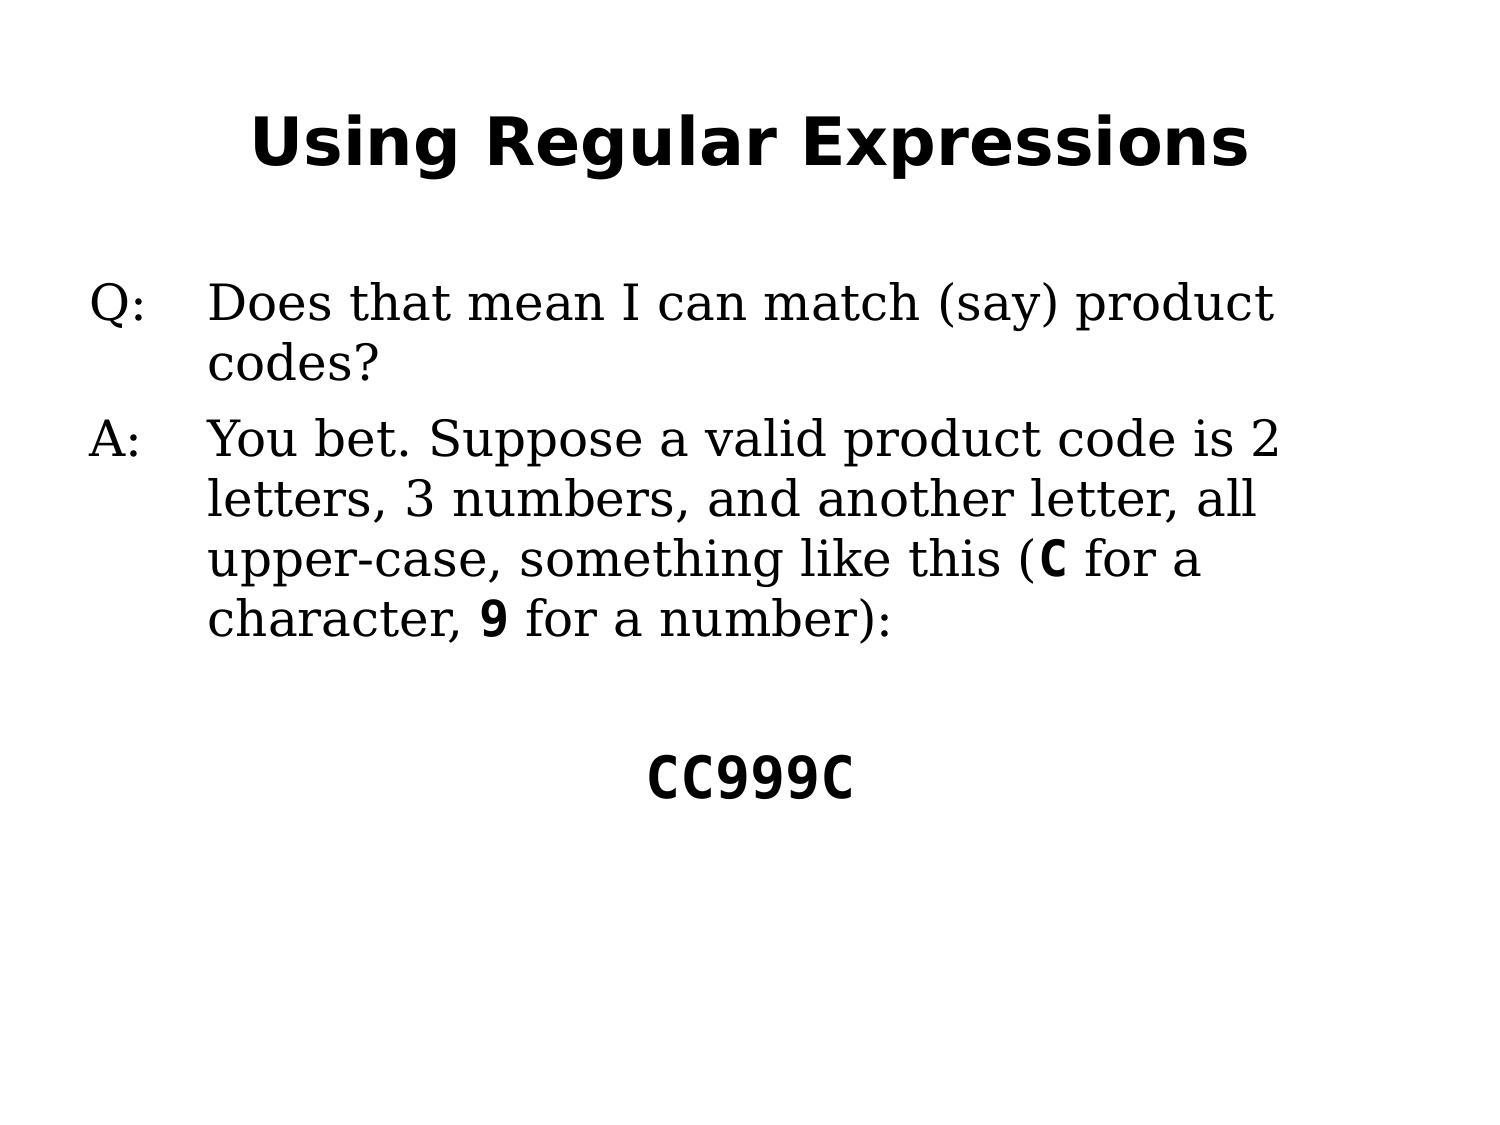

# Using Regular Expressions
Q:	Does that mean I can match (say) product 	codes?
A:	You bet. Suppose a valid product code is 2 	letters, 3 numbers, and another letter, all 	upper-case, something like this (C for a character, 9 for a number):
CC999C